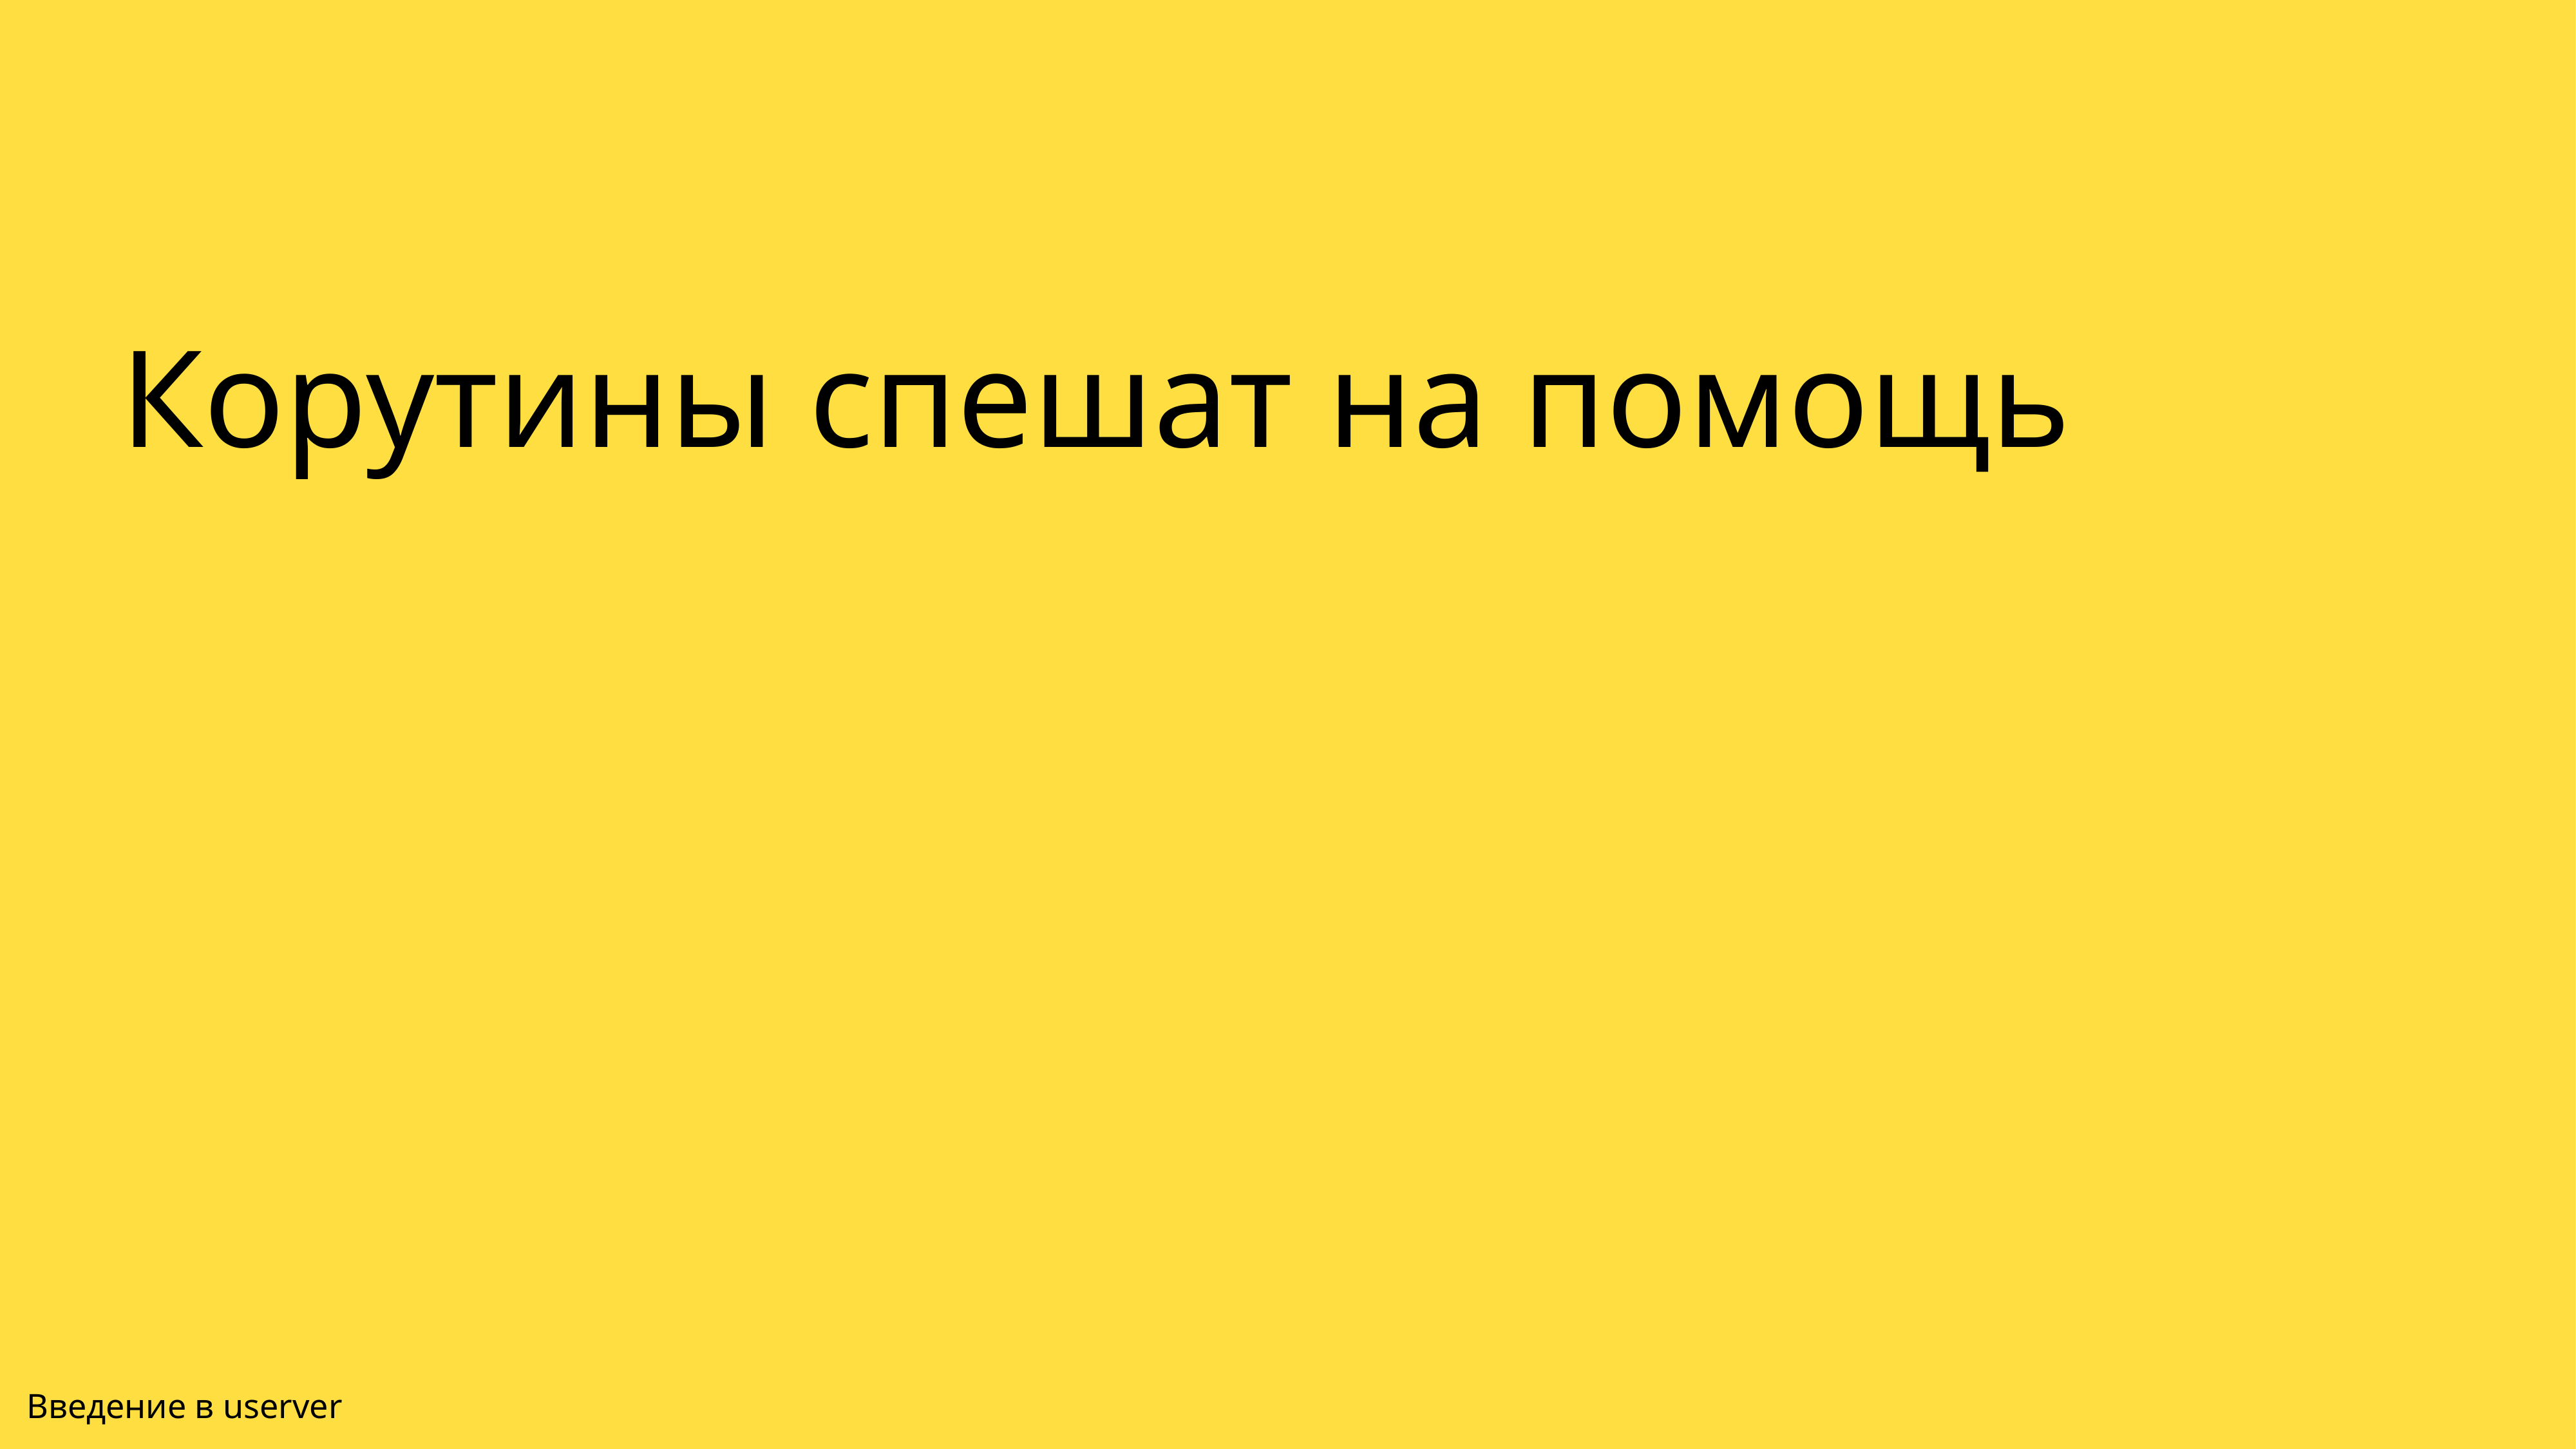

# Корутины спешат на помощь
Введение в userver